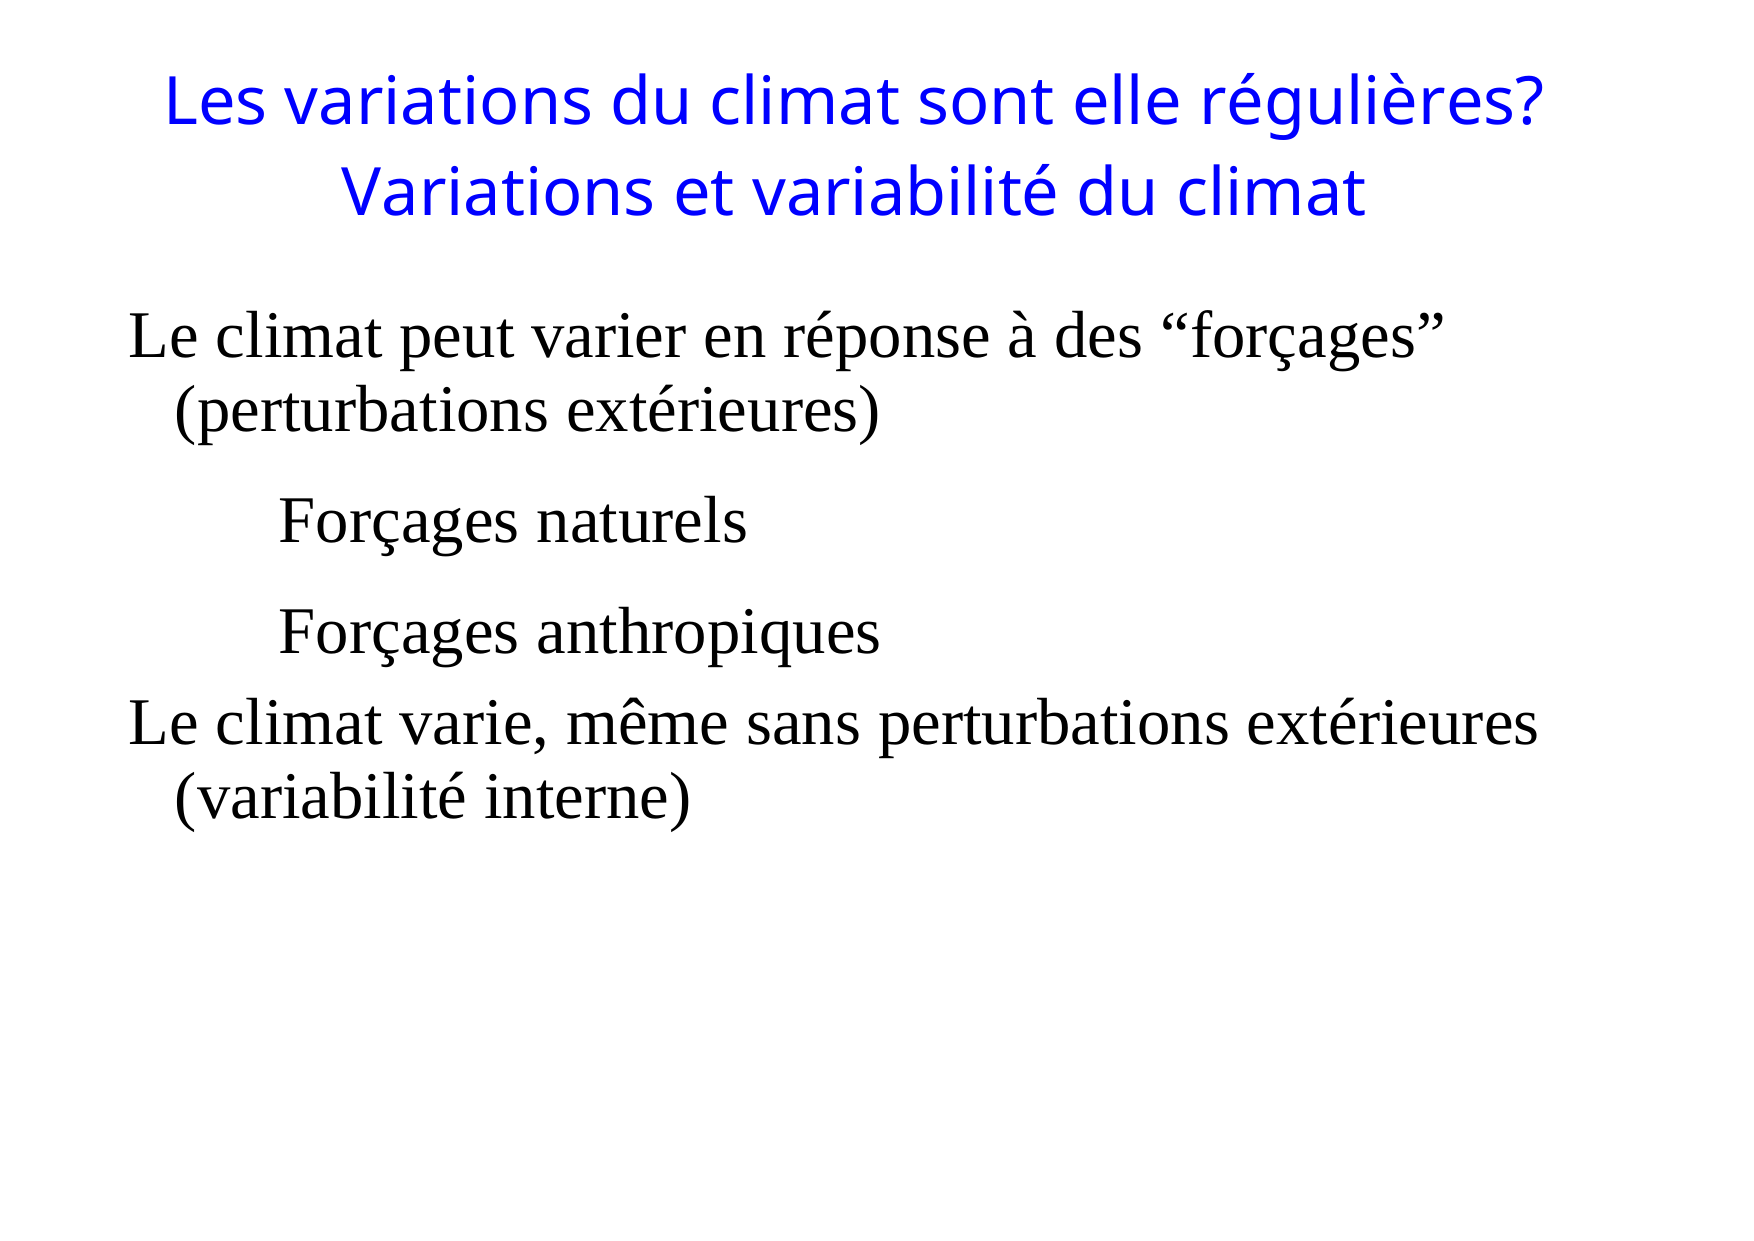

Les variations du climat sont elle régulières?
Variations et variabilité du climat
# Le climat peut varier en réponse à des “forçages” (perturbations extérieures)
Forçages naturels
Forçages anthropiques
Le climat varie, même sans perturbations extérieures (variabilité interne)